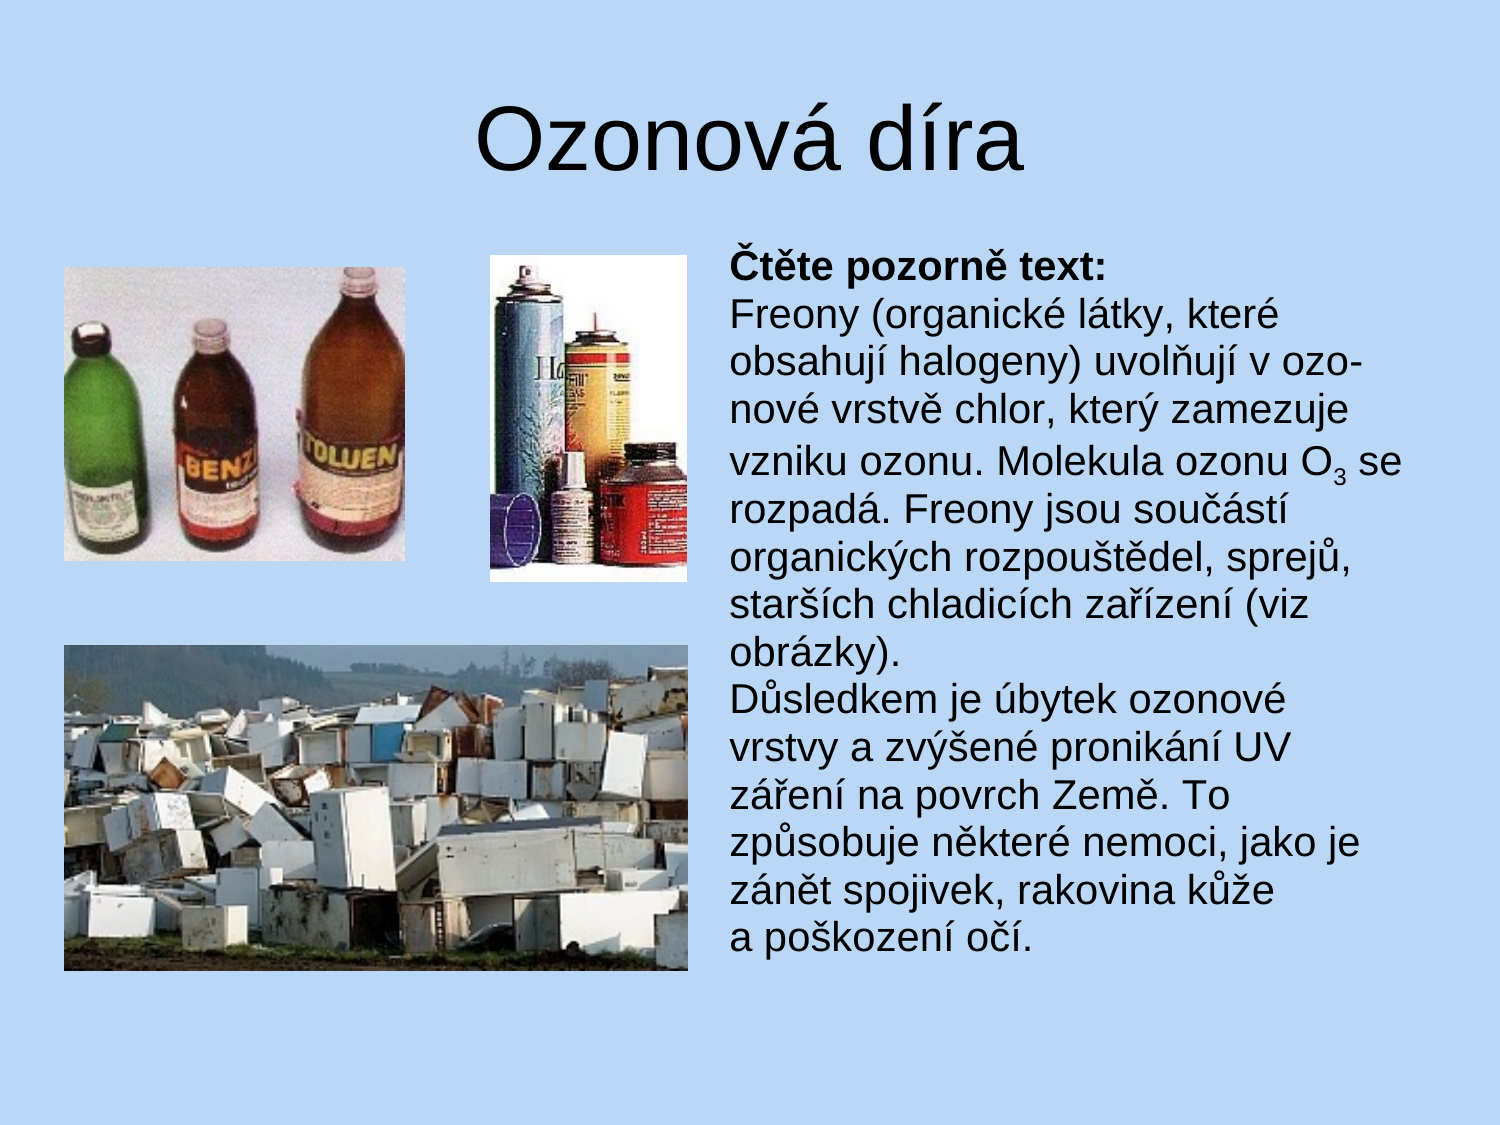

# Ozonová díra
Čtěte pozorně text:
Freony (organické látky, které
obsahují halogeny) uvolňují v ozo-
nové vrstvě chlor, který zamezuje
vzniku ozonu. Molekula ozonu O3 se
rozpadá. Freony jsou součástí
organických rozpouštědel, sprejů,
starších chladicích zařízení (viz
obrázky).
Důsledkem je úbytek ozonové
vrstvy a zvýšené pronikání UV
záření na povrch Země. To
způsobuje některé nemoci, jako je
zánět spojivek, rakovina kůže
a poškození očí.